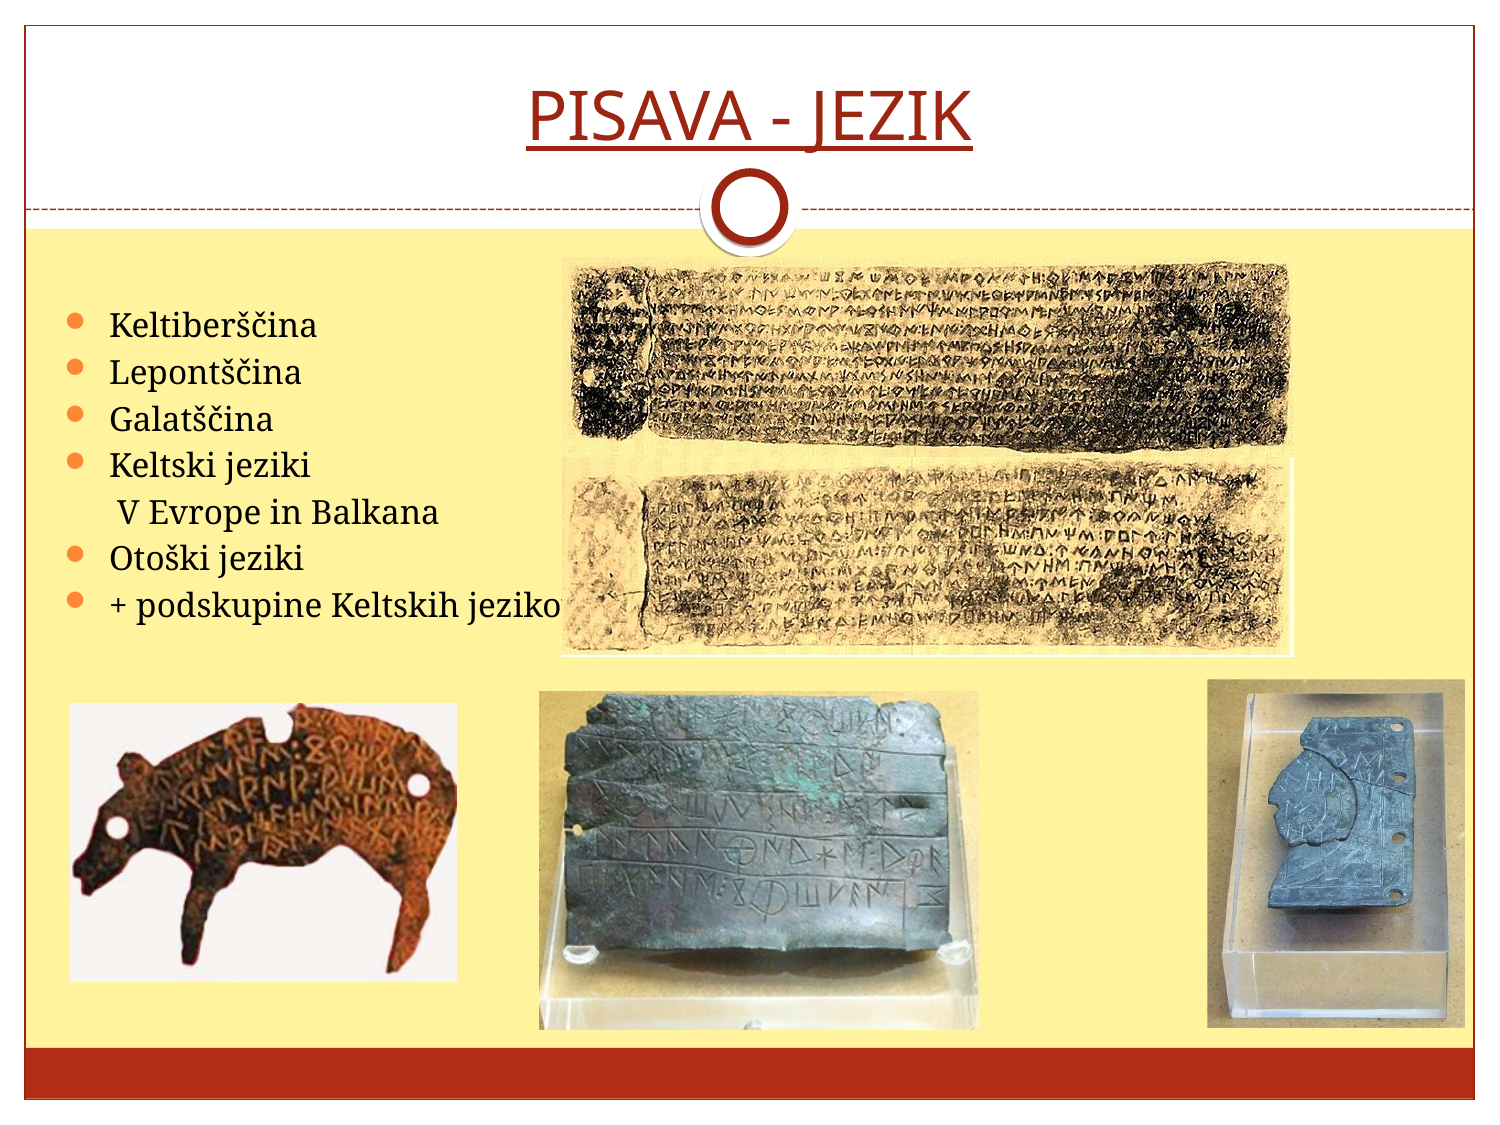

# PISAVA - JEZIK
Keltiberščina
Lepontščina
Galatščina
Keltski jeziki
 V Evrope in Balkana
Otoški jeziki
+ podskupine Keltskih jezikov